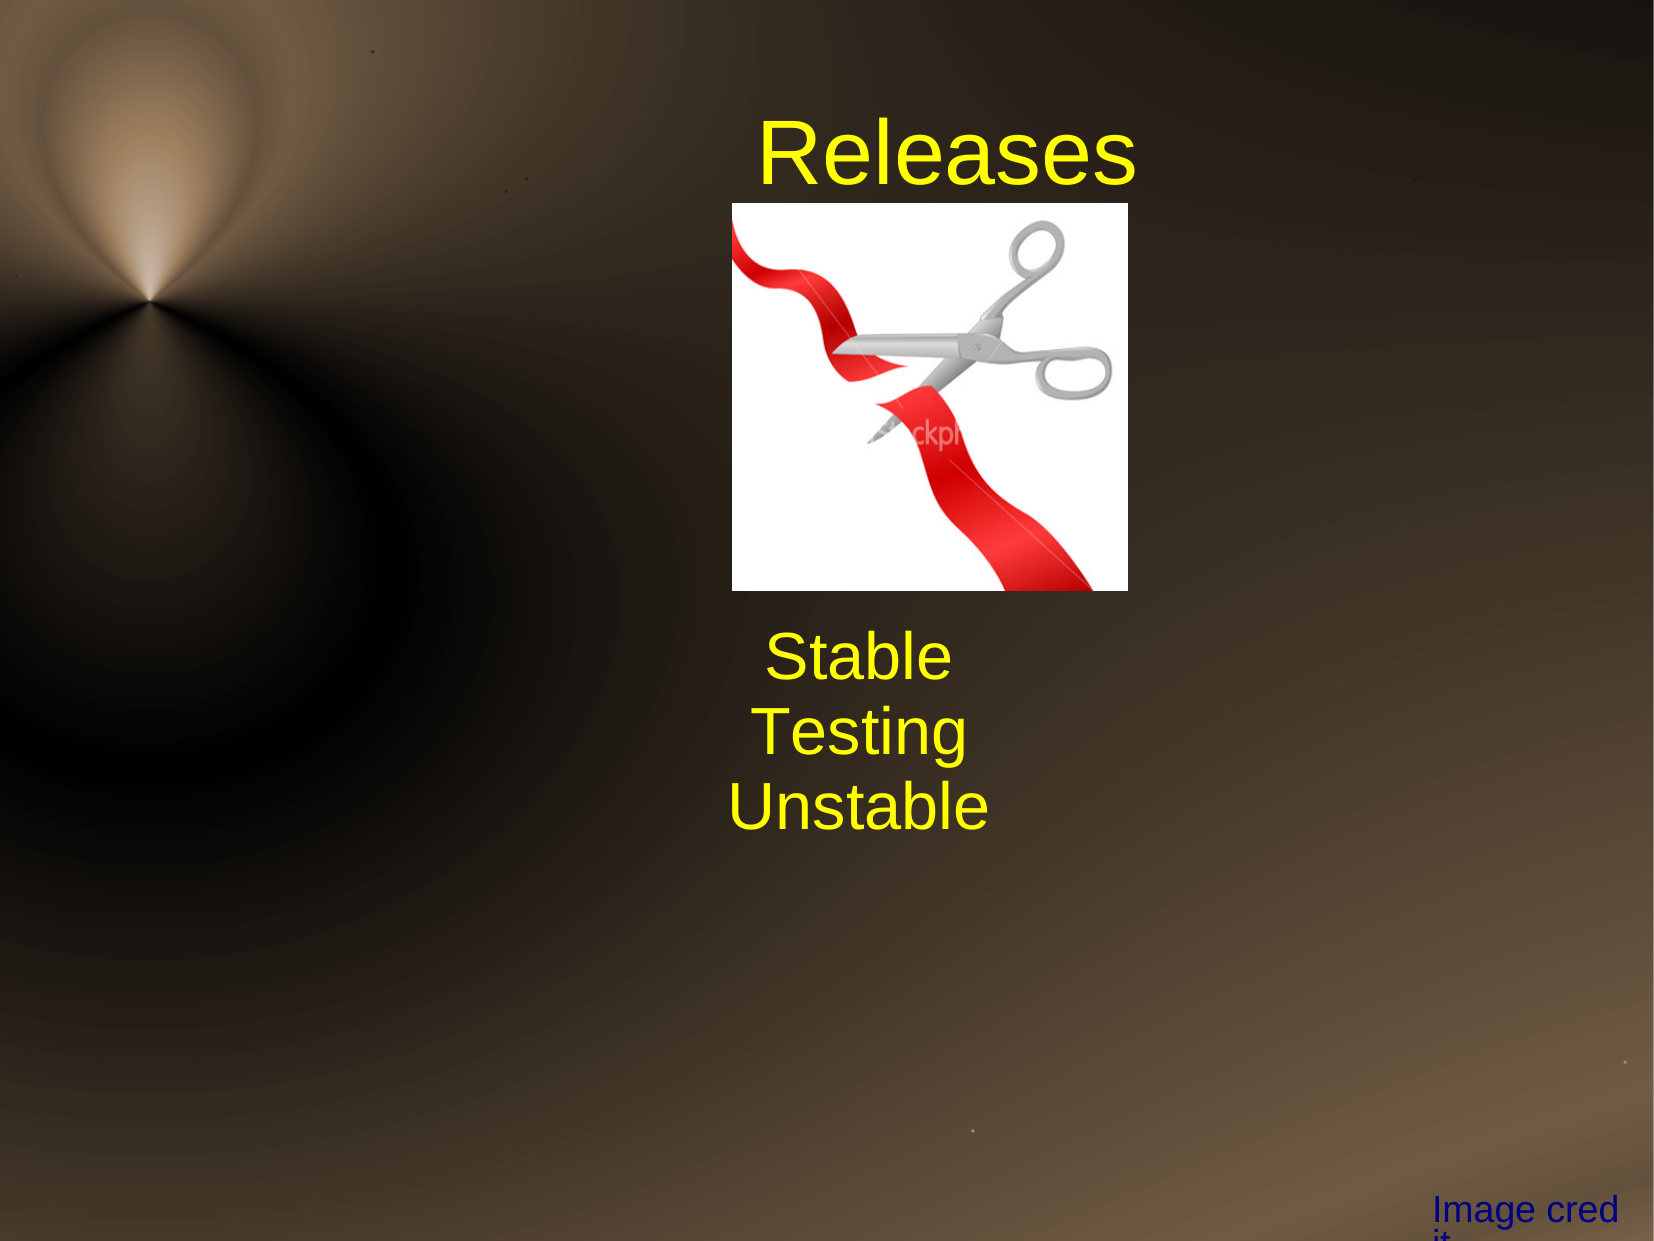

# Releases
Stable
Testing
Unstable
Image credit